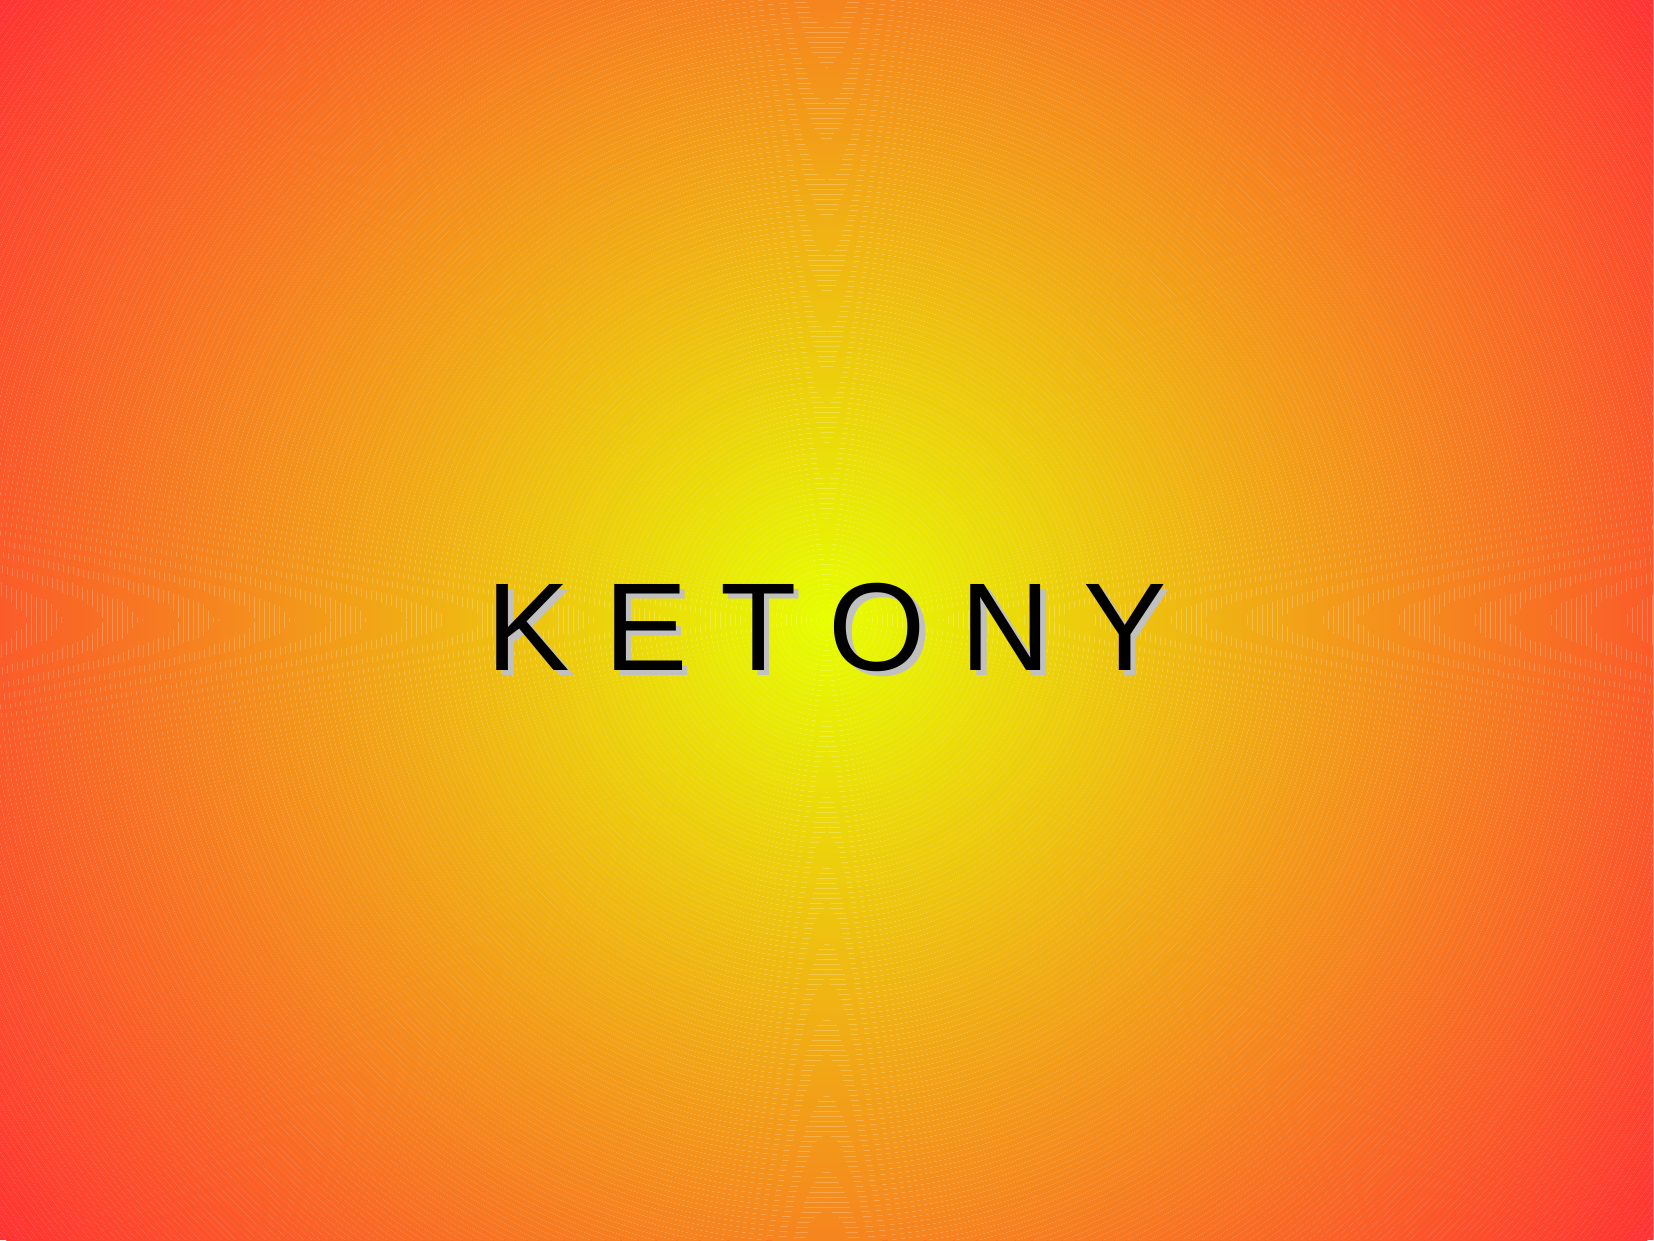

# K E T O N Y